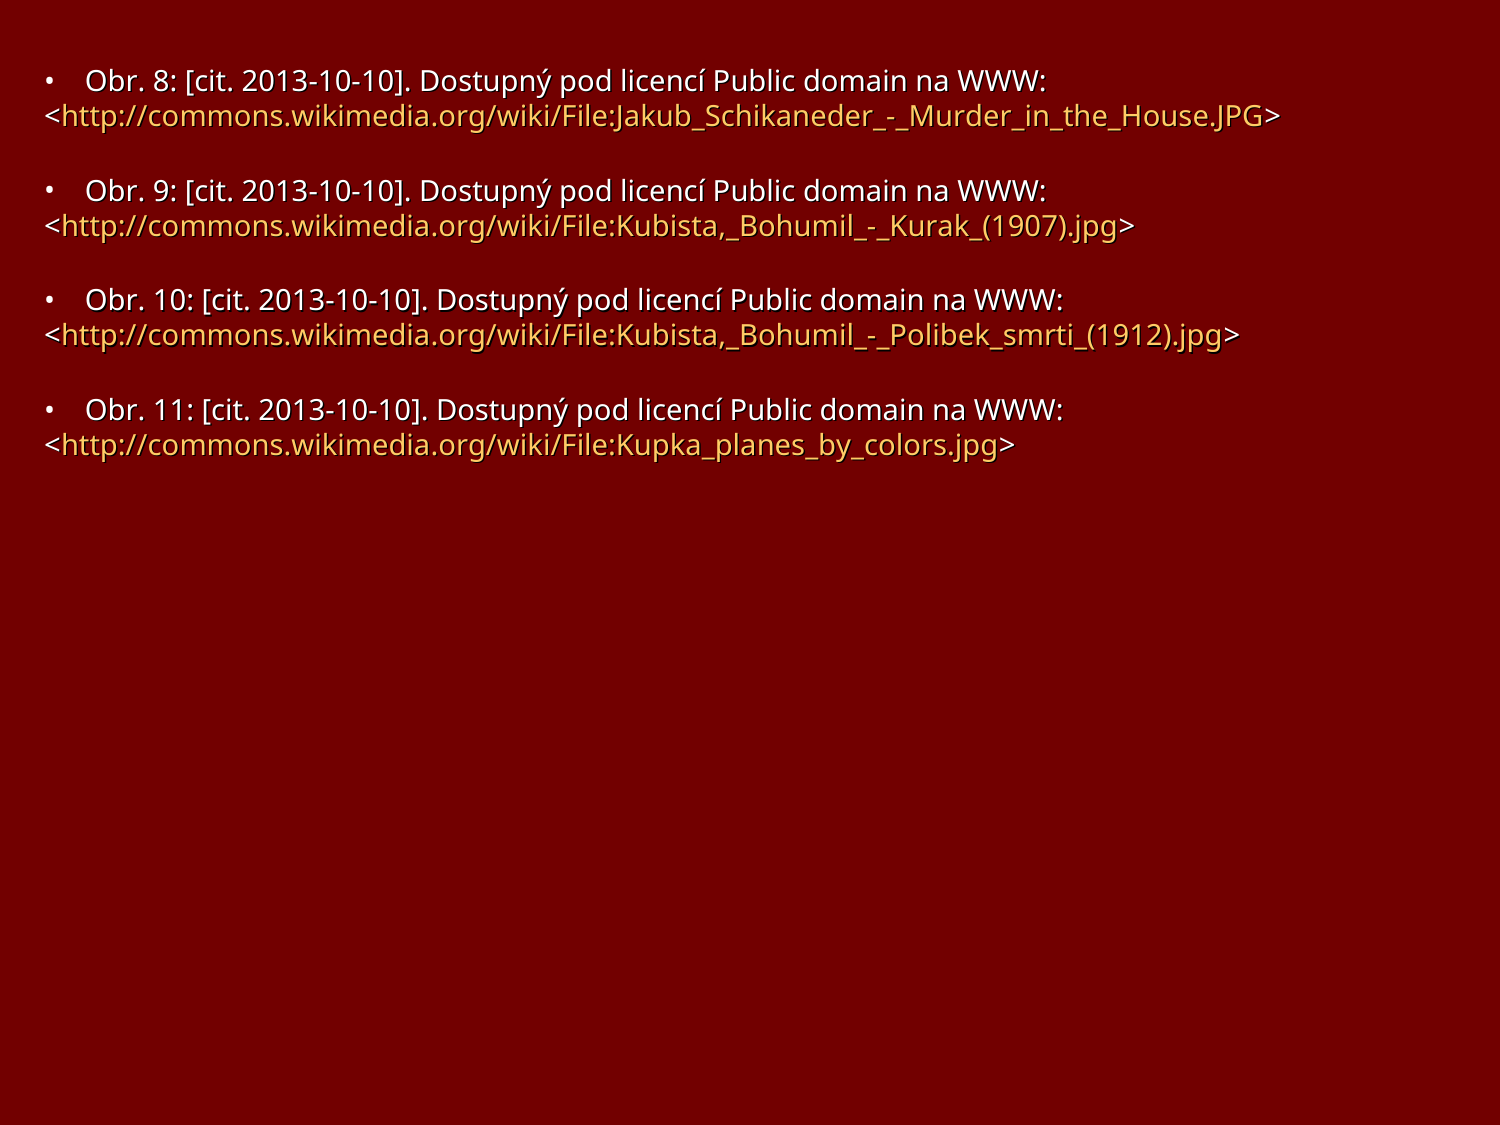

Obr. 8: [cit. 2013-10-10]. Dostupný pod licencí Public domain na WWW:
<http://commons.wikimedia.org/wiki/File:Jakub_Schikaneder_-_Murder_in_the_House.JPG>
 Obr. 9: [cit. 2013-10-10]. Dostupný pod licencí Public domain na WWW:
<http://commons.wikimedia.org/wiki/File:Kubista,_Bohumil_-_Kurak_(1907).jpg>
 Obr. 10: [cit. 2013-10-10]. Dostupný pod licencí Public domain na WWW:
<http://commons.wikimedia.org/wiki/File:Kubista,_Bohumil_-_Polibek_smrti_(1912).jpg>
 Obr. 11: [cit. 2013-10-10]. Dostupný pod licencí Public domain na WWW:
<http://commons.wikimedia.org/wiki/File:Kupka_planes_by_colors.jpg>